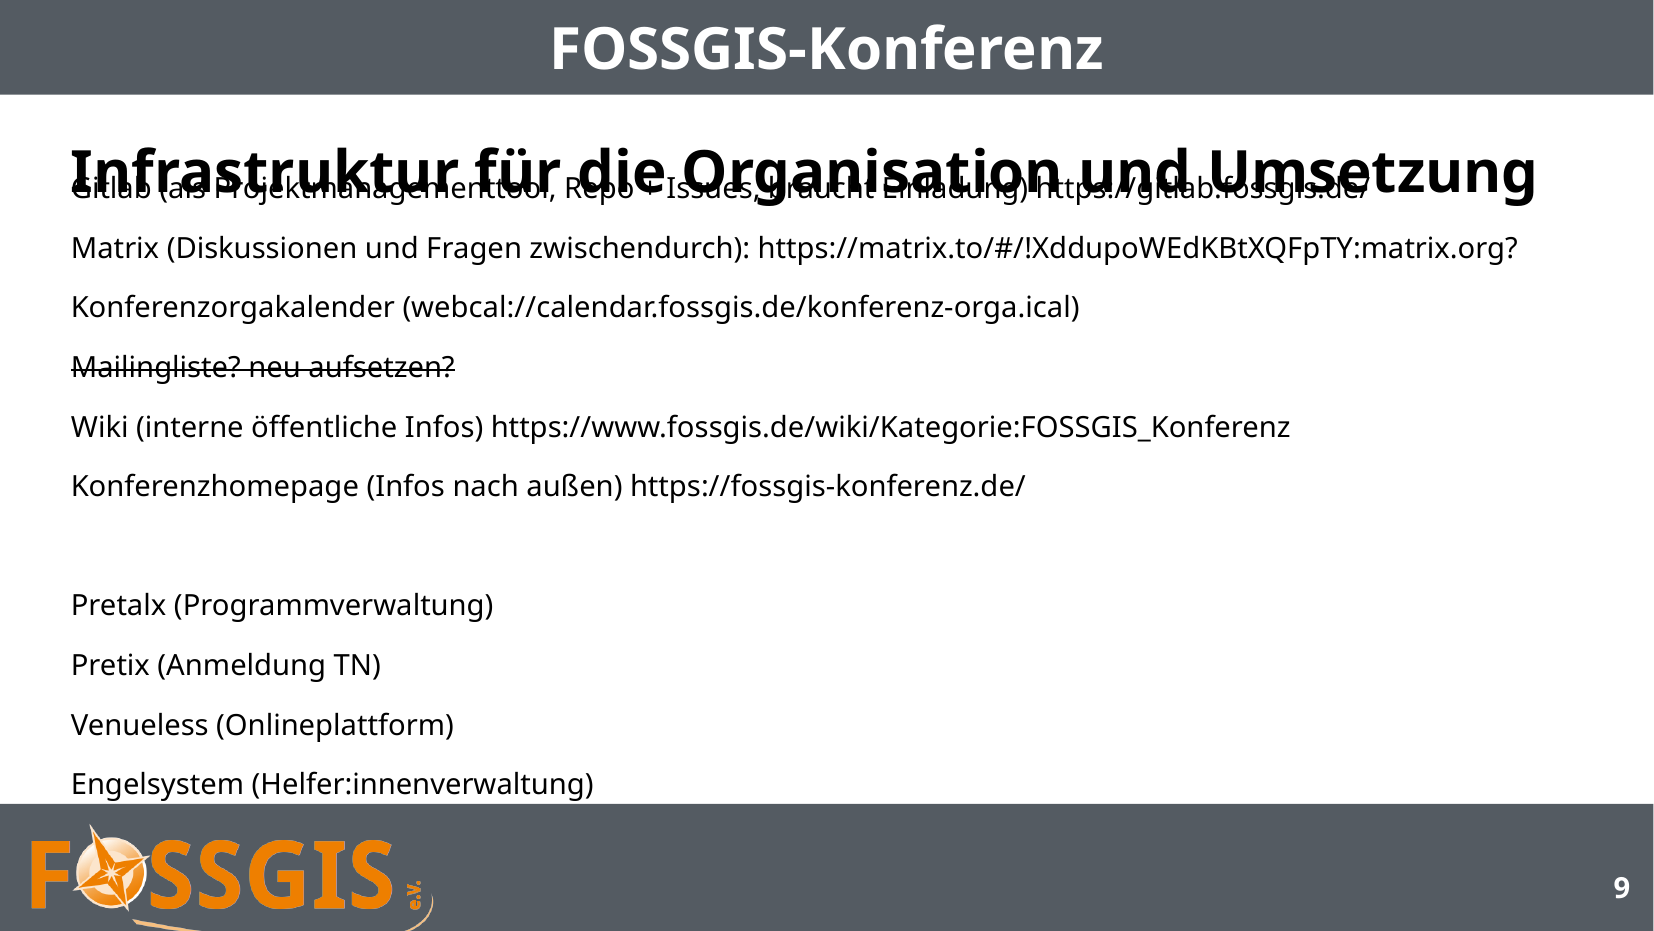

FOSSGIS-Konferenz
Gitlab (als Projektmanagementtool, Repo + Issues, braucht Einladung) https://gitlab.fossgis.de/
Matrix (Diskussionen und Fragen zwischendurch): https://matrix.to/#/!XddupoWEdKBtXQFpTY:matrix.org?
Konferenzorgakalender (webcal://calendar.fossgis.de/konferenz-orga.ical)
Mailingliste? neu aufsetzen?
Wiki (interne öffentliche Infos) https://www.fossgis.de/wiki/Kategorie:FOSSGIS_Konferenz
Konferenzhomepage (Infos nach außen) https://fossgis-konferenz.de/
Pretalx (Programmverwaltung)
Pretix (Anmeldung TN)
Venueless (Onlineplattform)
Engelsystem (Helfer:innenverwaltung)
Infrastruktur für die Organisation und Umsetzung
#